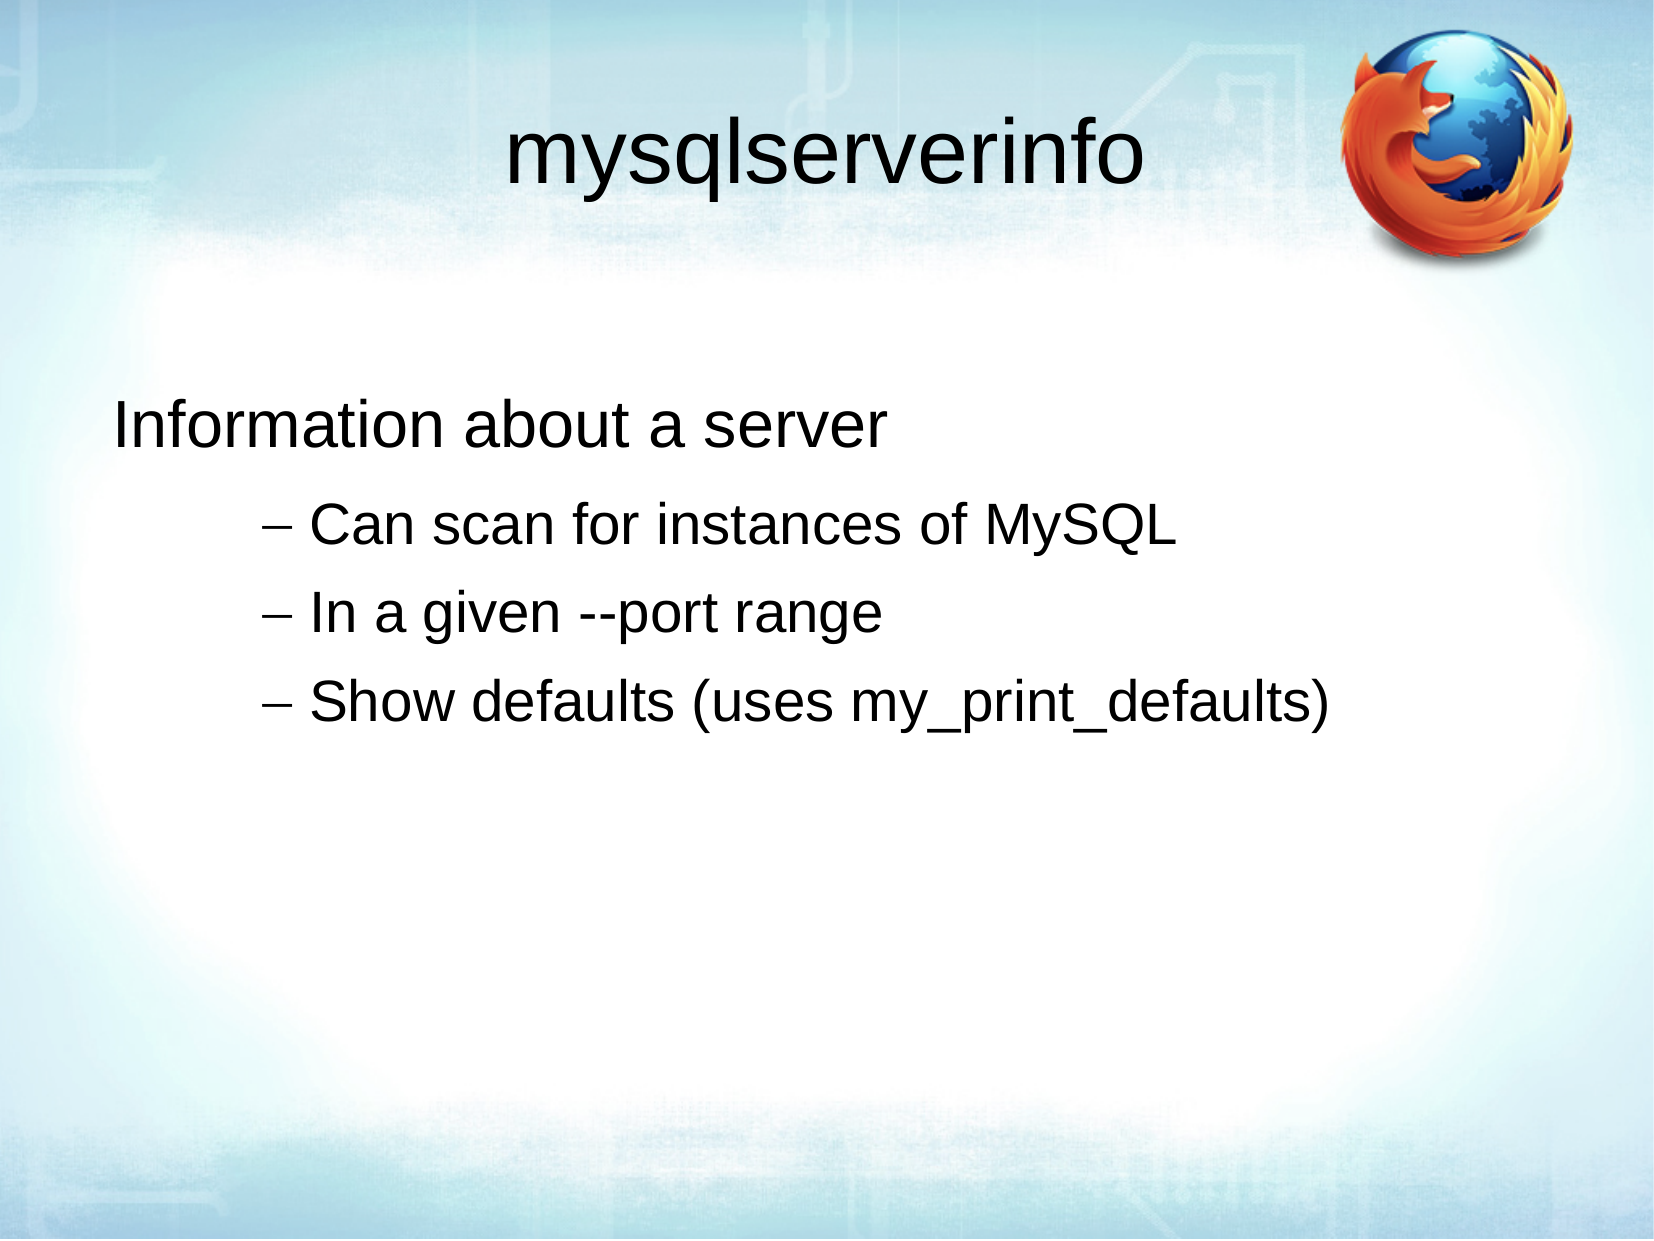

# mysqlserverinfo
Information about a server
Can scan for instances of MySQL
In a given --port range
Show defaults (uses my_print_defaults)